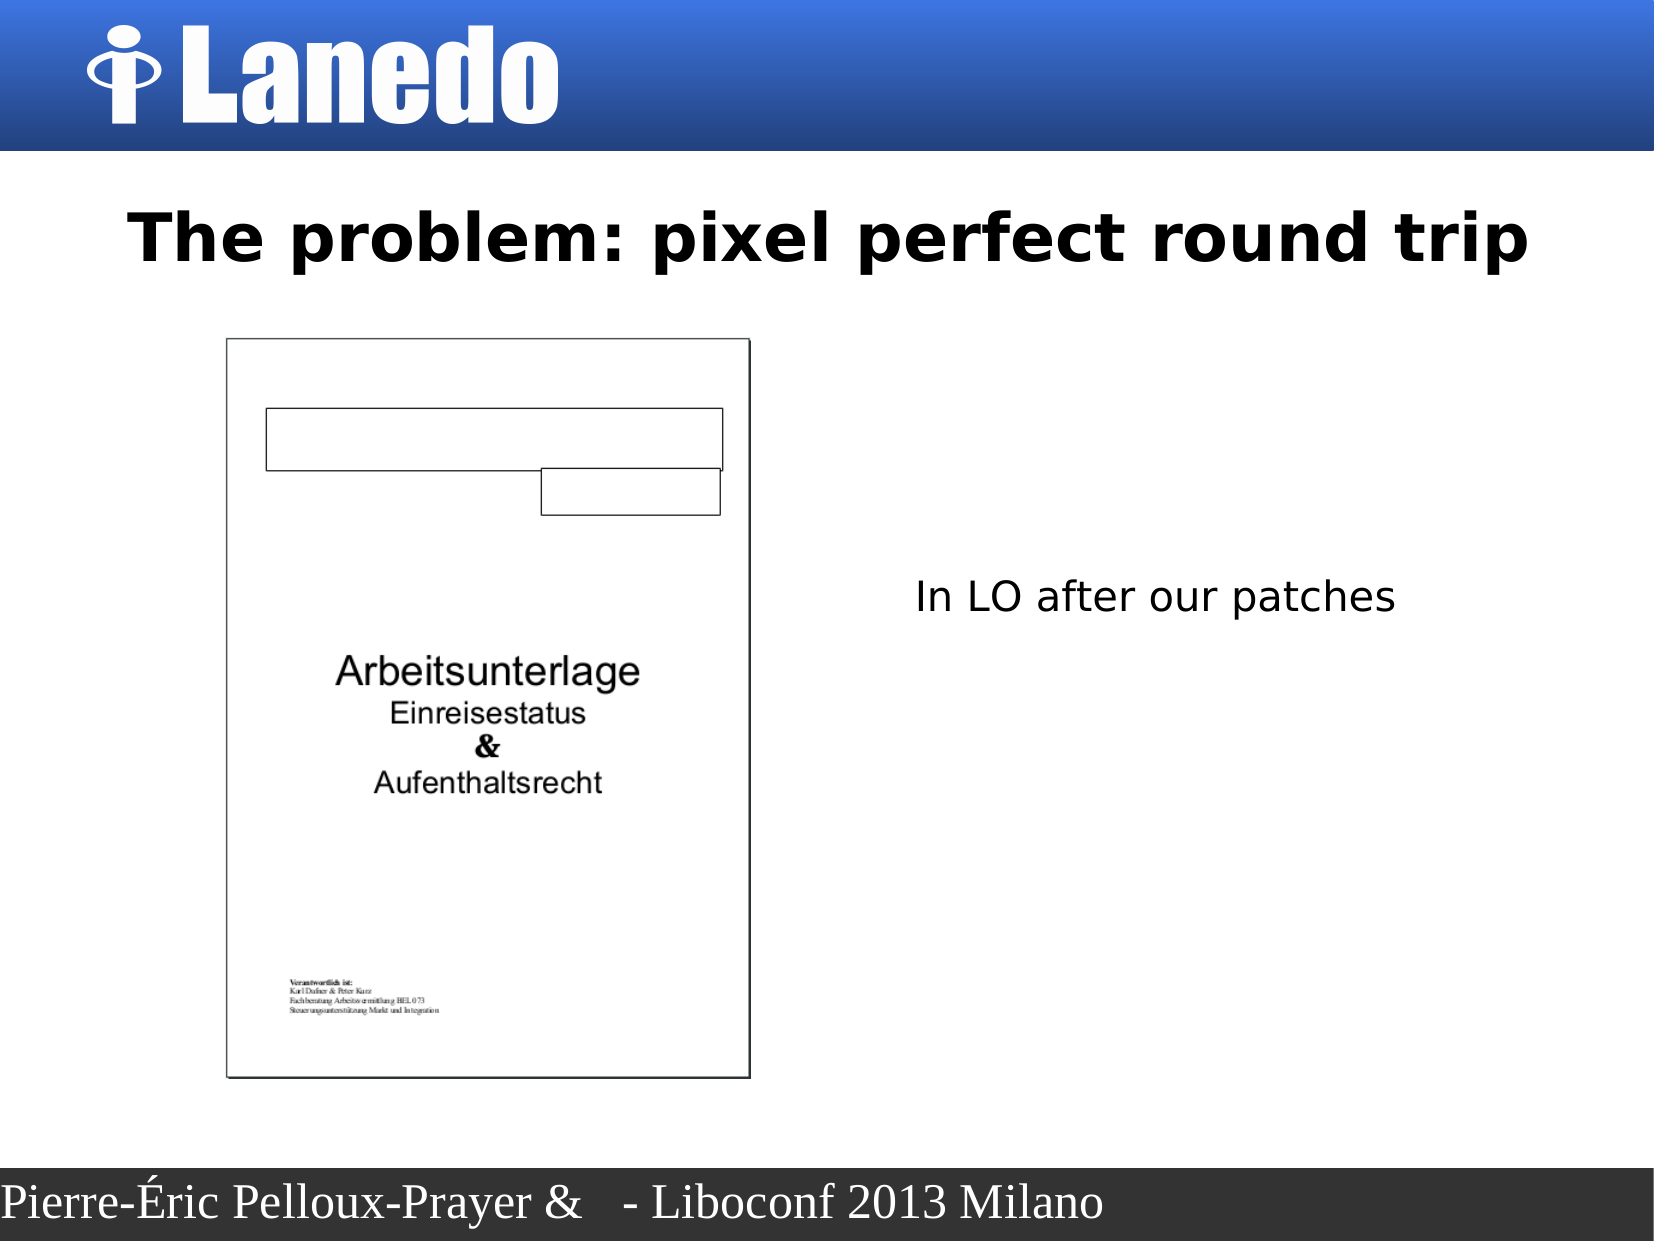

The problem: pixel perfect round trip
In LO after our patches